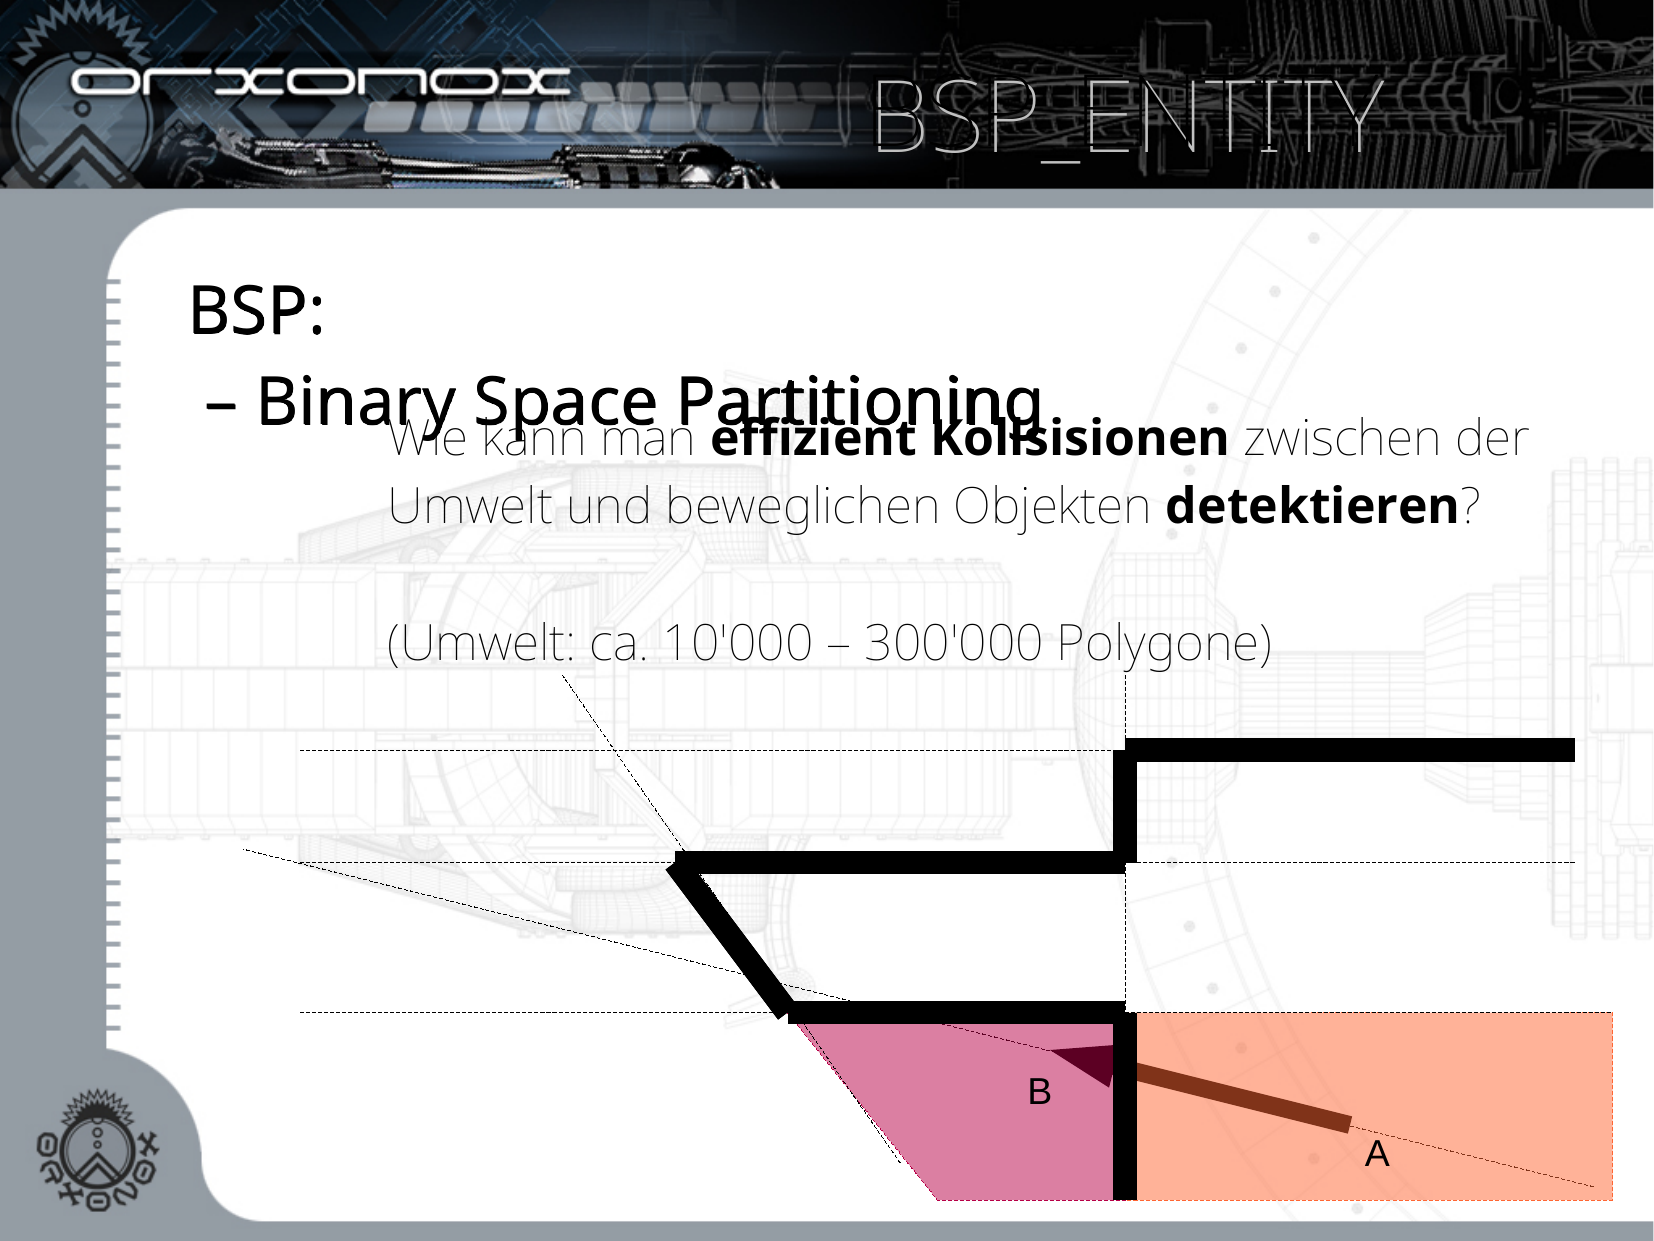

BSP_ENTITY
BSP:
 – Binary Space Partitioning
Wie kann man effizient Kollsisionen zwischen der Umwelt und beweglichen Objekten detektieren?
(Umwelt: ca. 10'000 – 300'000 Polygone)
B
A